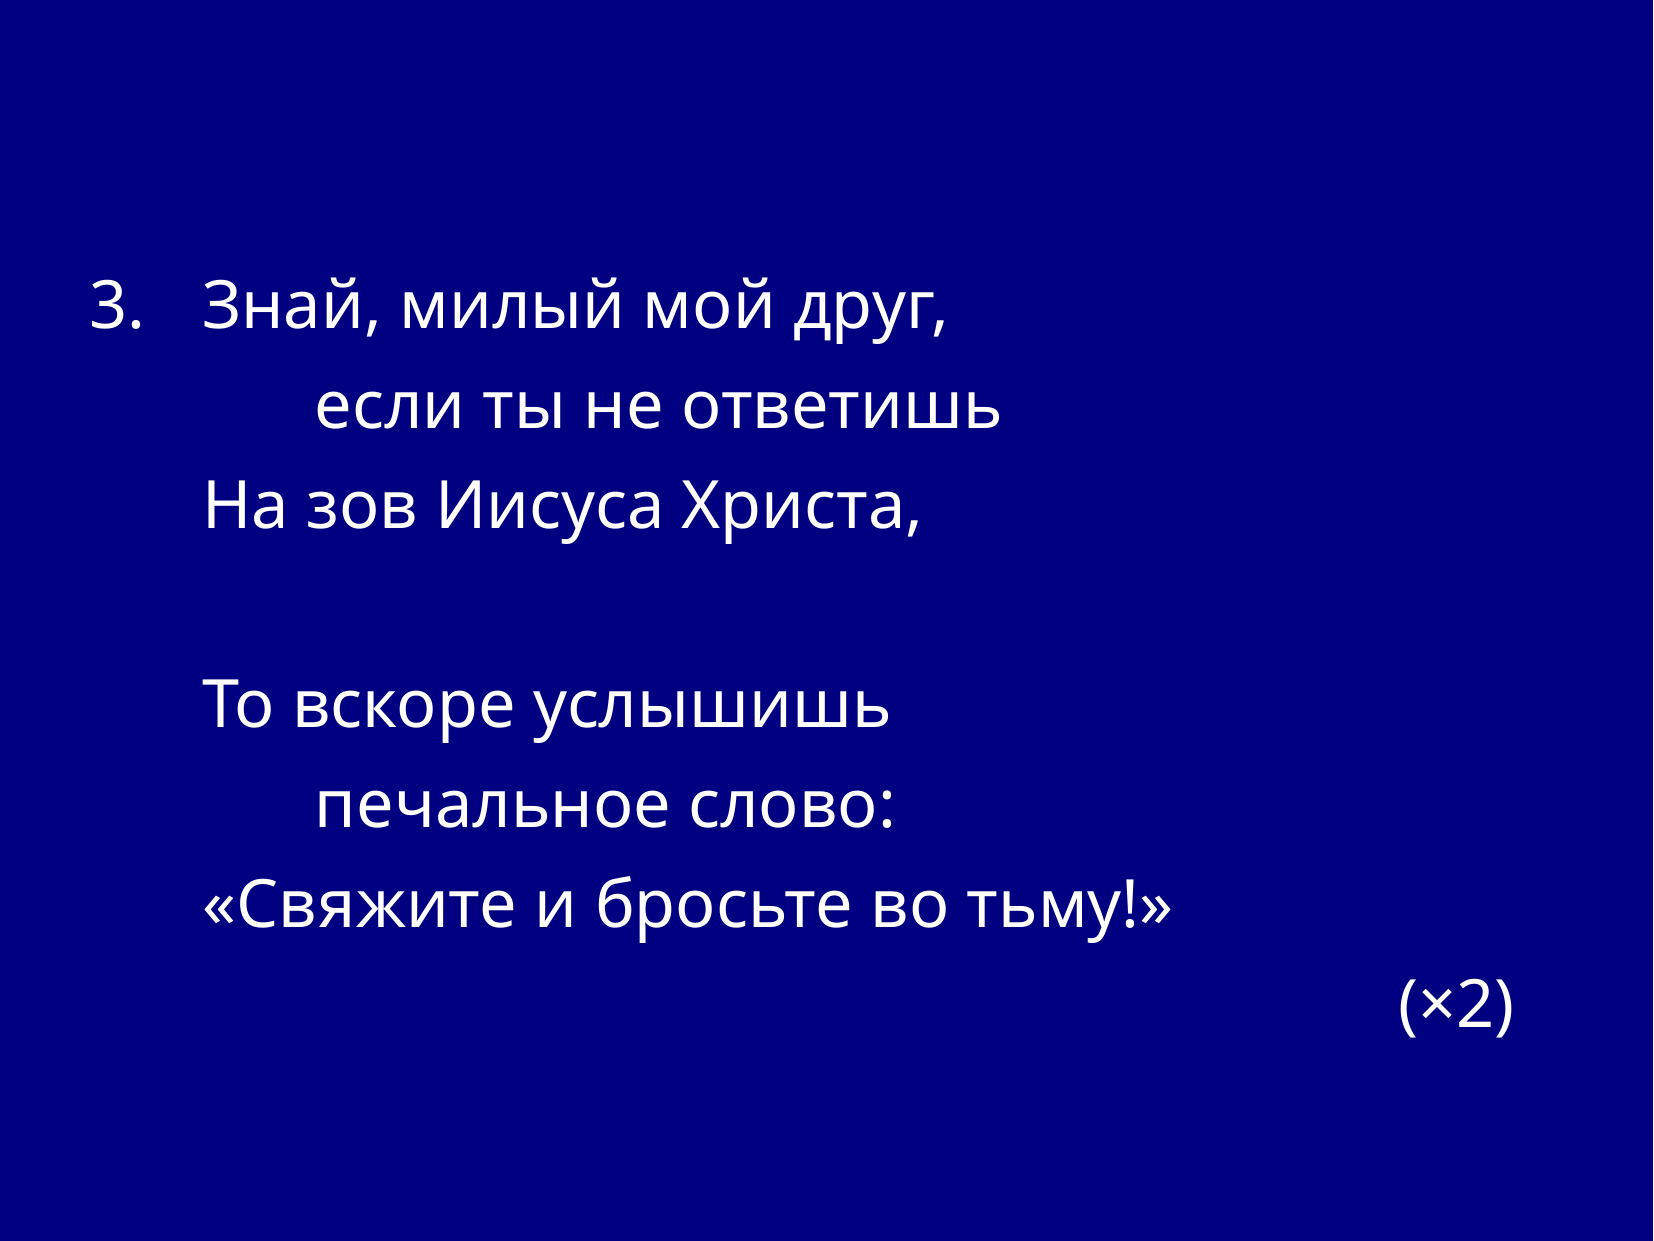

3.	Знай, милый мой друг,
		если ты не ответишь
	На зов Иисуса Христа,
	То вскоре услышишь
		печальное слово:
	«Свяжите и бросьте во тьму!»
			(×2)